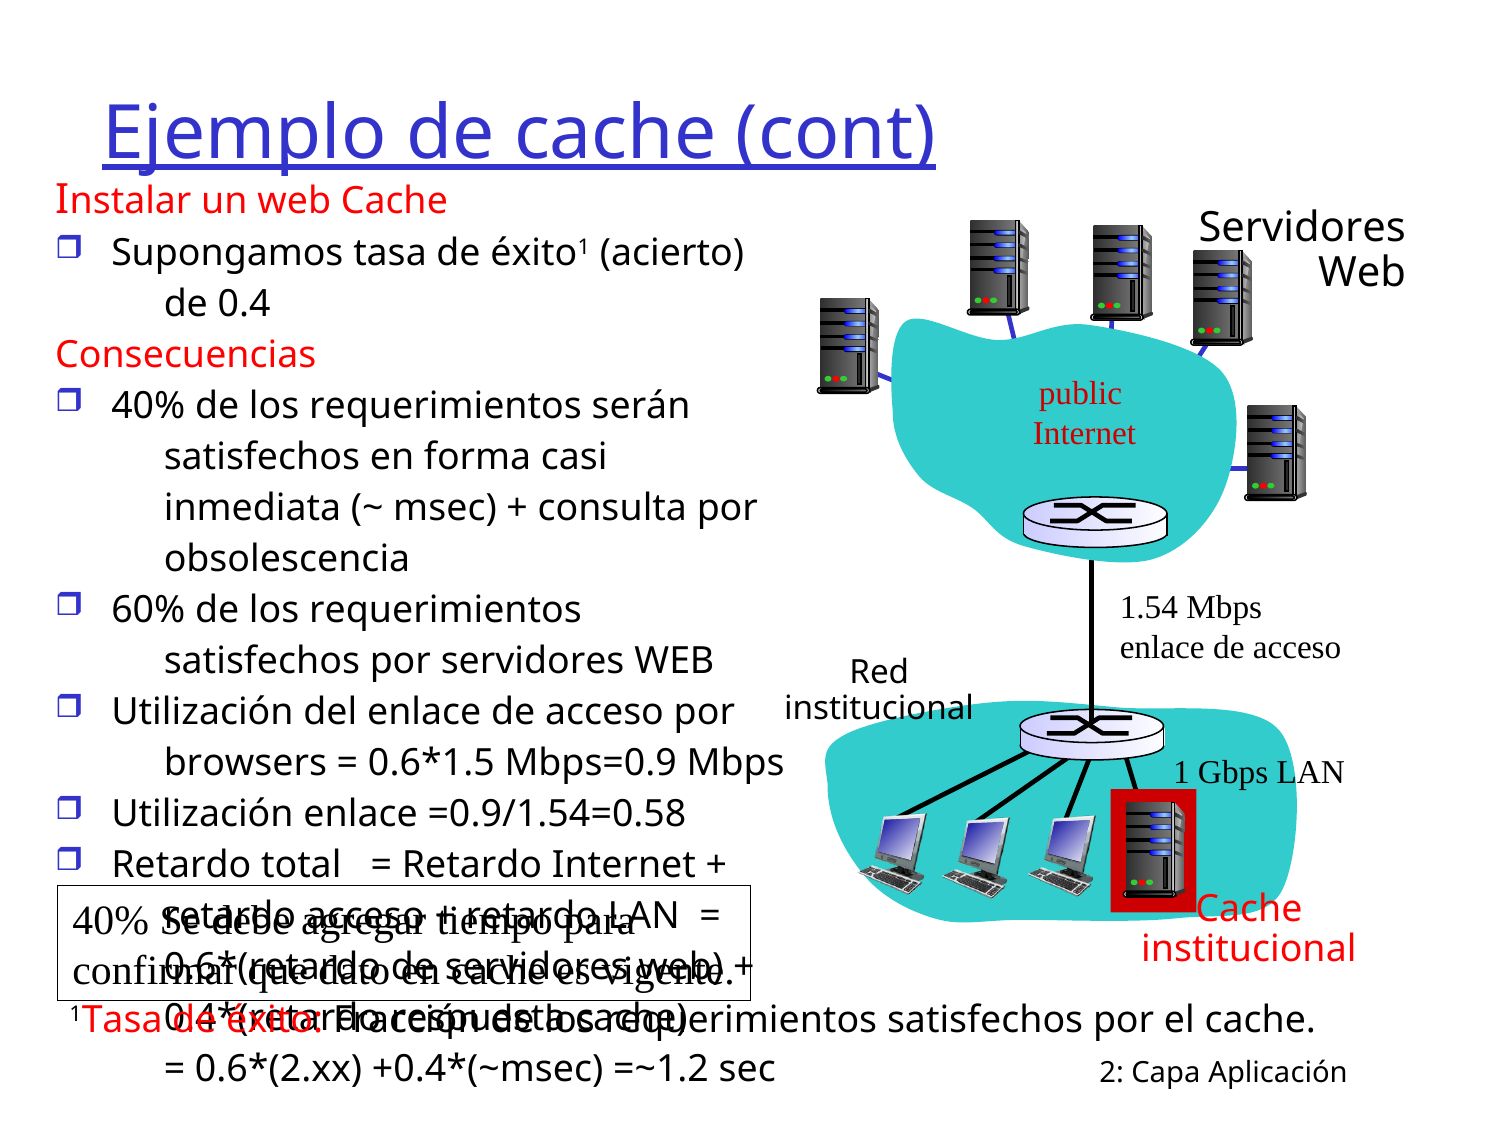

# Ejemplo de cache (cont)
Instalar un web Cache
Supongamos tasa de éxito1 (acierto) de 0.4
Consecuencias
40% de los requerimientos serán satisfechos en forma casi inmediata (~ msec) + consulta por obsolescencia
60% de los requerimientos satisfechos por servidores WEB
Utilización del enlace de acceso por browsers = 0.6*1.5 Mbps=0.9 Mbps
Utilización enlace =0.9/1.54=0.58
Retardo total = Retardo Internet + retardo acceso + retardo LAN = 0.6*(retardo de servidores web) + 0.4*(retardo respuesta cache)
= 0.6*(2.xx) +0.4*(~msec) =~1.2 sec
Servidores
Web
public
 Internet
1.54 Mbps
enlace de acceso
Red
institucional
1 Gbps LAN
Cache
institucional
40% Se debe agregar tiempo para
confirmar que dato en cache es vigente.
1Tasa de éxito: Fracción de los requerimientos satisfechos por el cache.